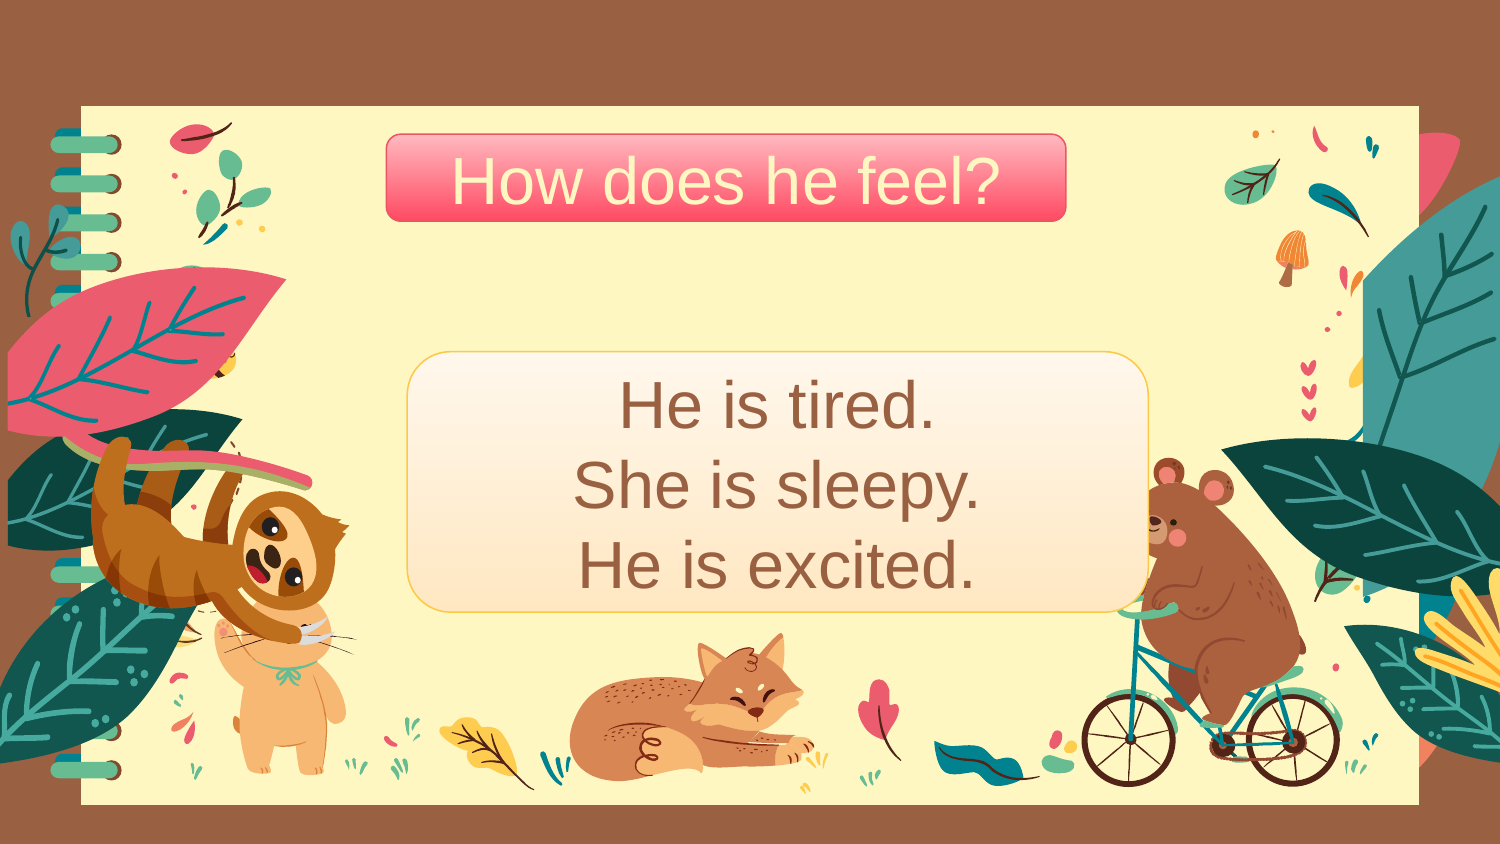

How does he feel?
He is tired.
She is sleepy.
He is excited.